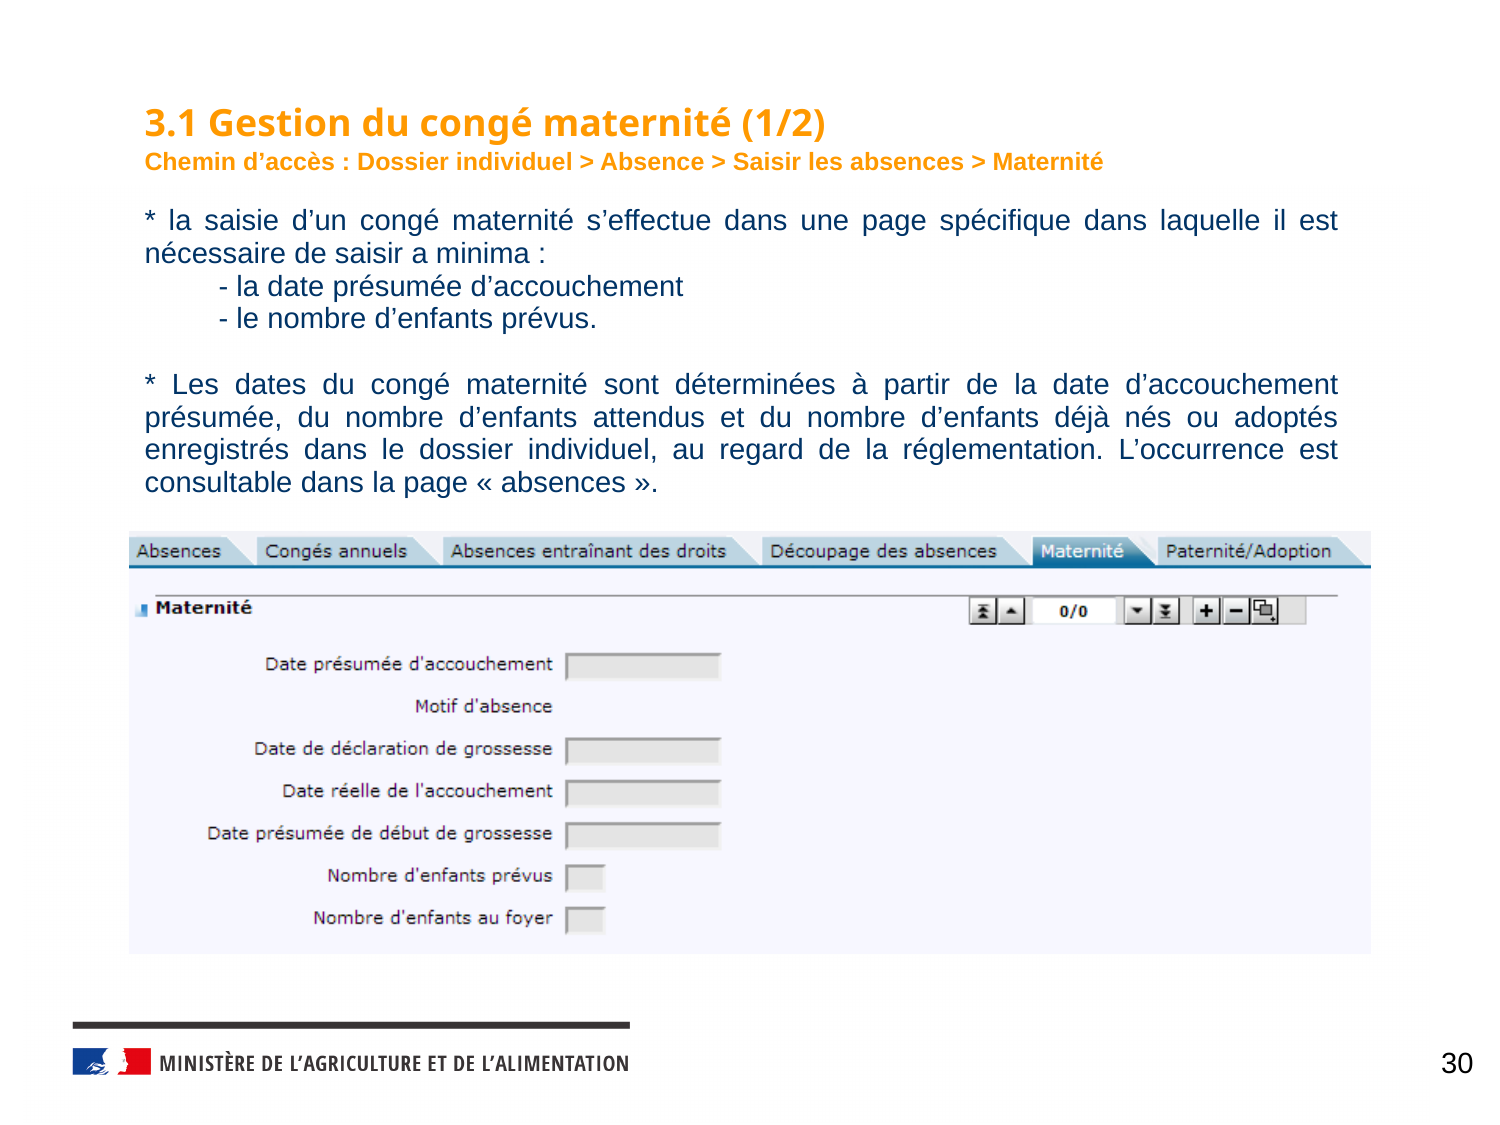

3.1 Gestion du congé maternité (1/2)
Chemin d’accès : Dossier individuel > Absence > Saisir les absences > Maternité
* la saisie d’un congé maternité s’effectue dans une page spécifique dans laquelle il est nécessaire de saisir a minima :
	- la date présumée d’accouchement
	- le nombre d’enfants prévus.
* Les dates du congé maternité sont déterminées à partir de la date d’accouchement présumée, du nombre d’enfants attendus et du nombre d’enfants déjà nés ou adoptés enregistrés dans le dossier individuel, au regard de la réglementation. L’occurrence est consultable dans la page « absences ».